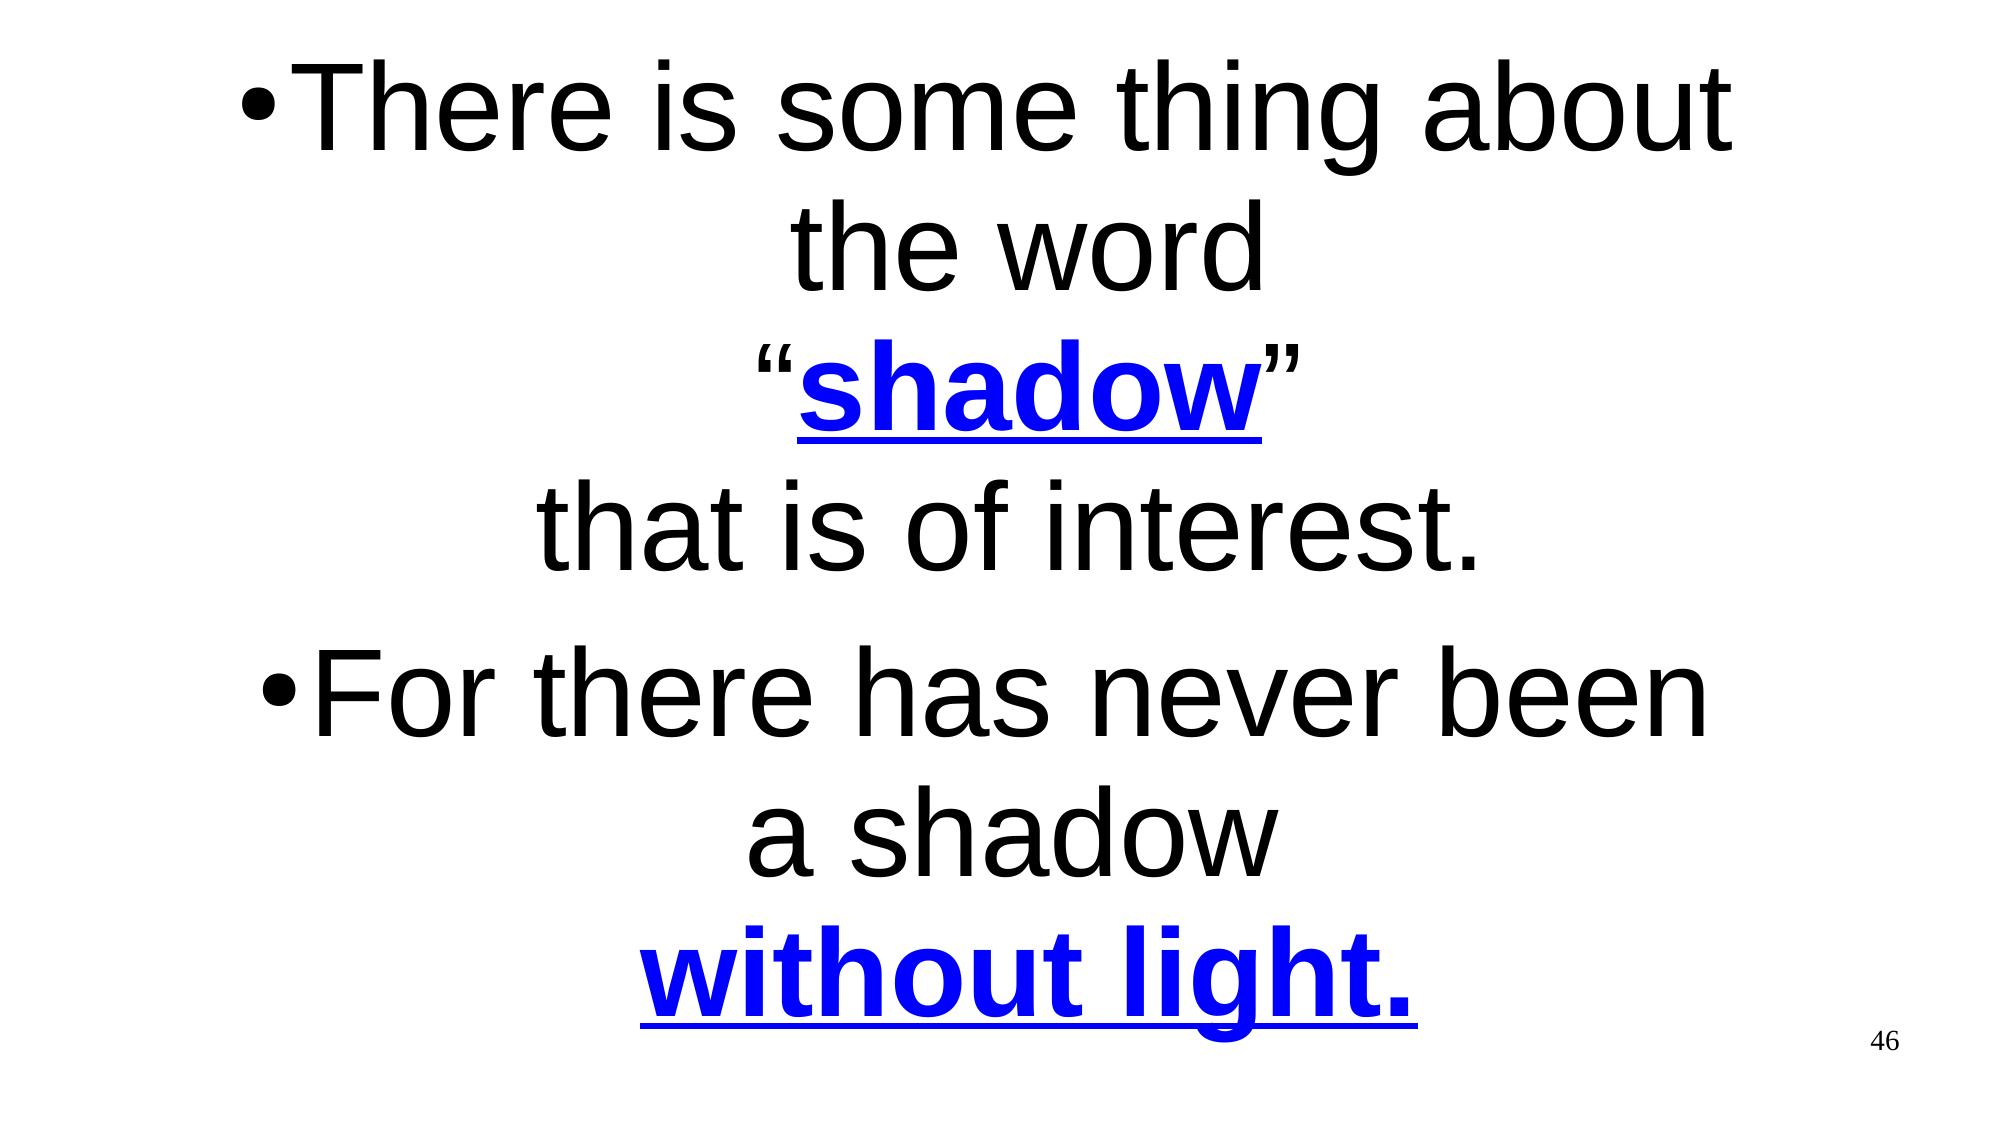

# There is some thing about the word “shadow” that is of interest.
For there has never been
a shadow
without light.
46